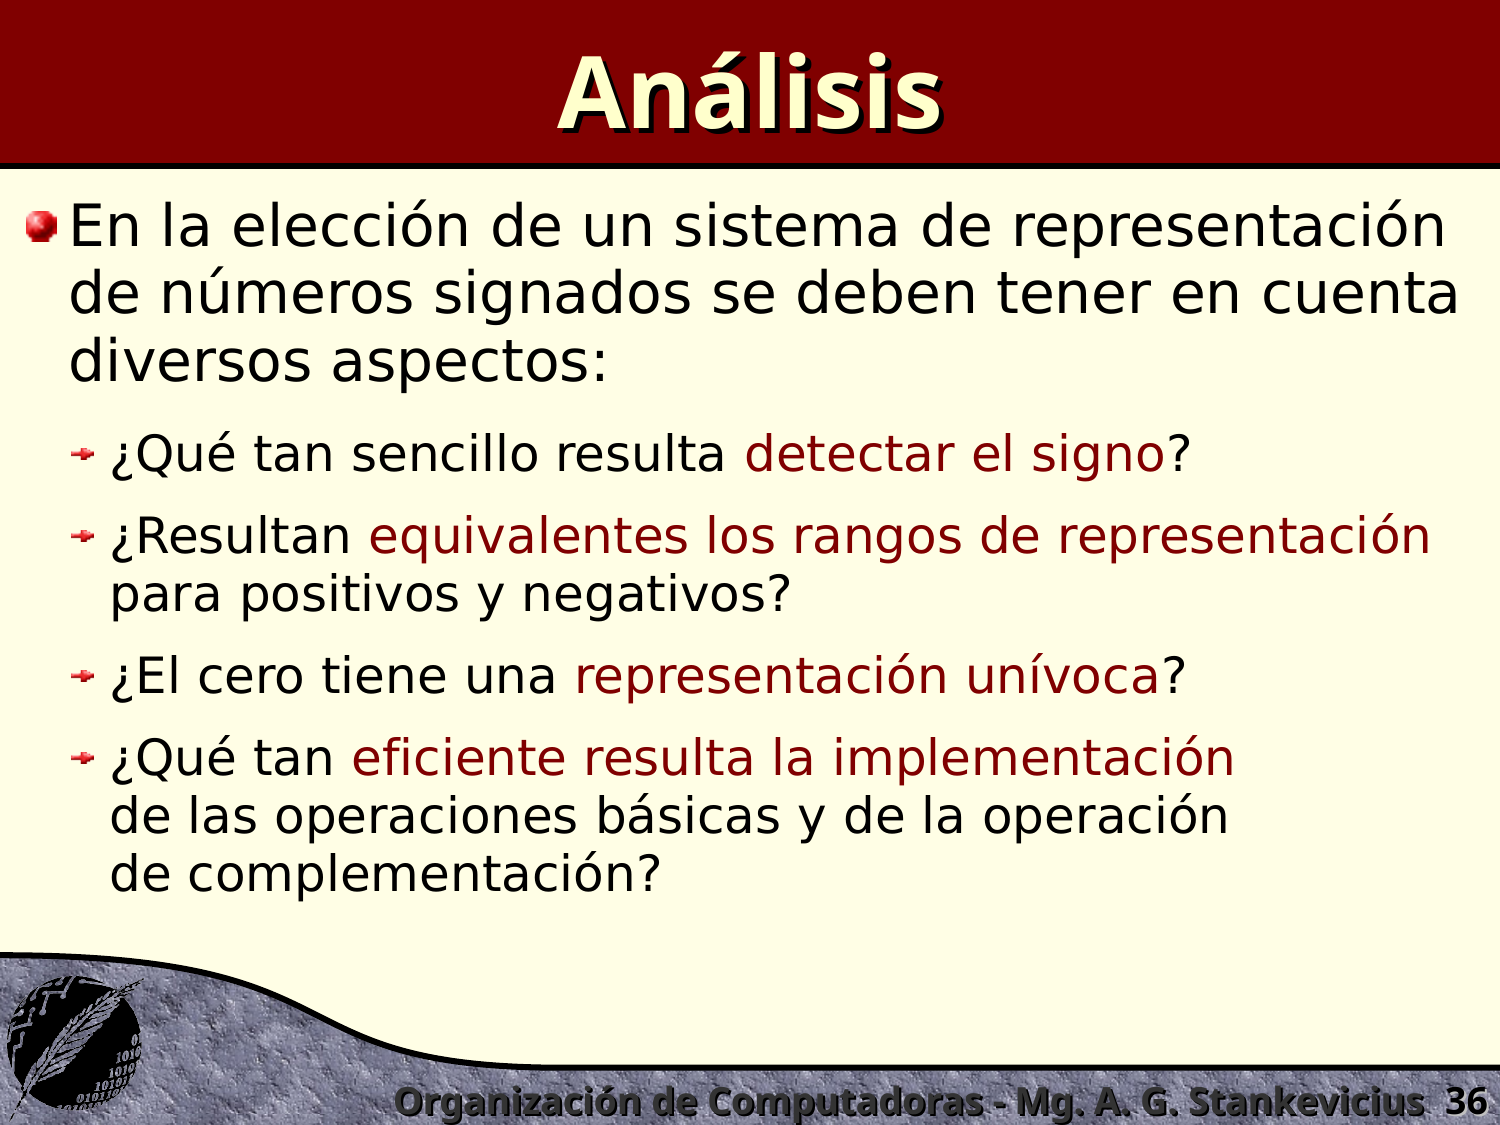

# Análisis
En la elección de un sistema de representación de números signados se deben tener en cuenta diversos aspectos:
¿Qué tan sencillo resulta detectar el signo?
¿Resultan equivalentes los rangos de representación
para positivos y negativos?
¿El cero tiene una representación unívoca?
¿Qué tan eficiente resulta la implementación
de las operaciones básicas y de la operación
de complementación?
36